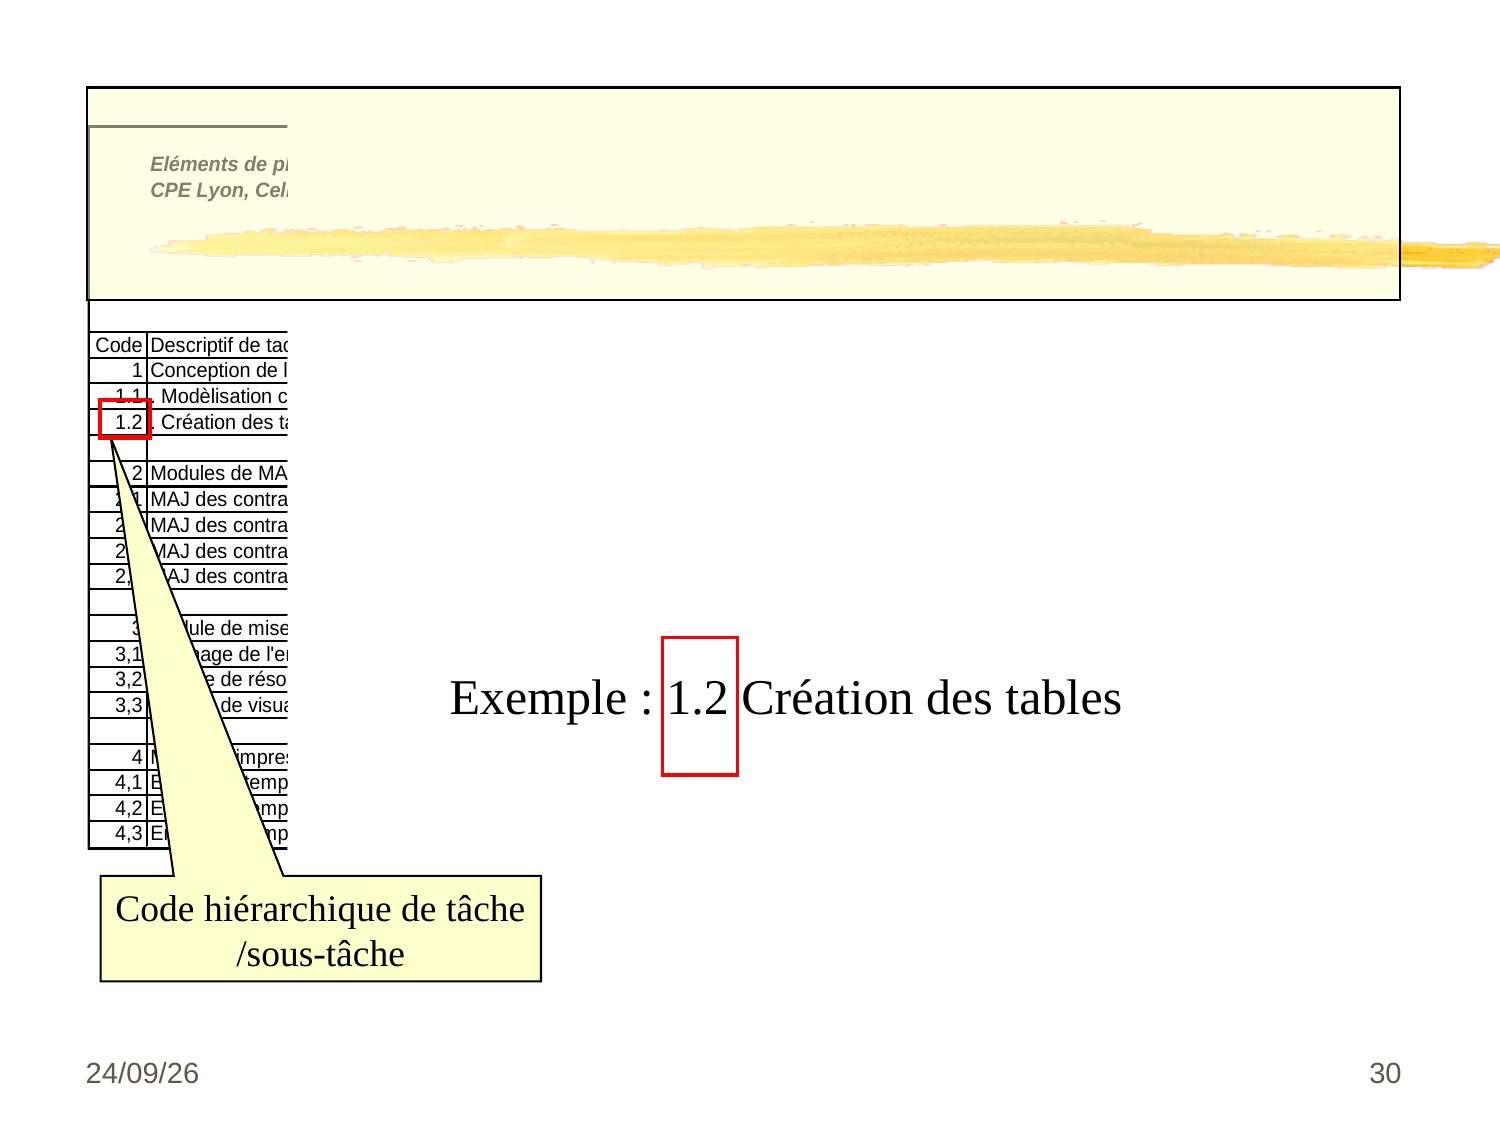

Exemple : 1.2 Création des tables
Code hiérarchique de tâche
/sous-tâche